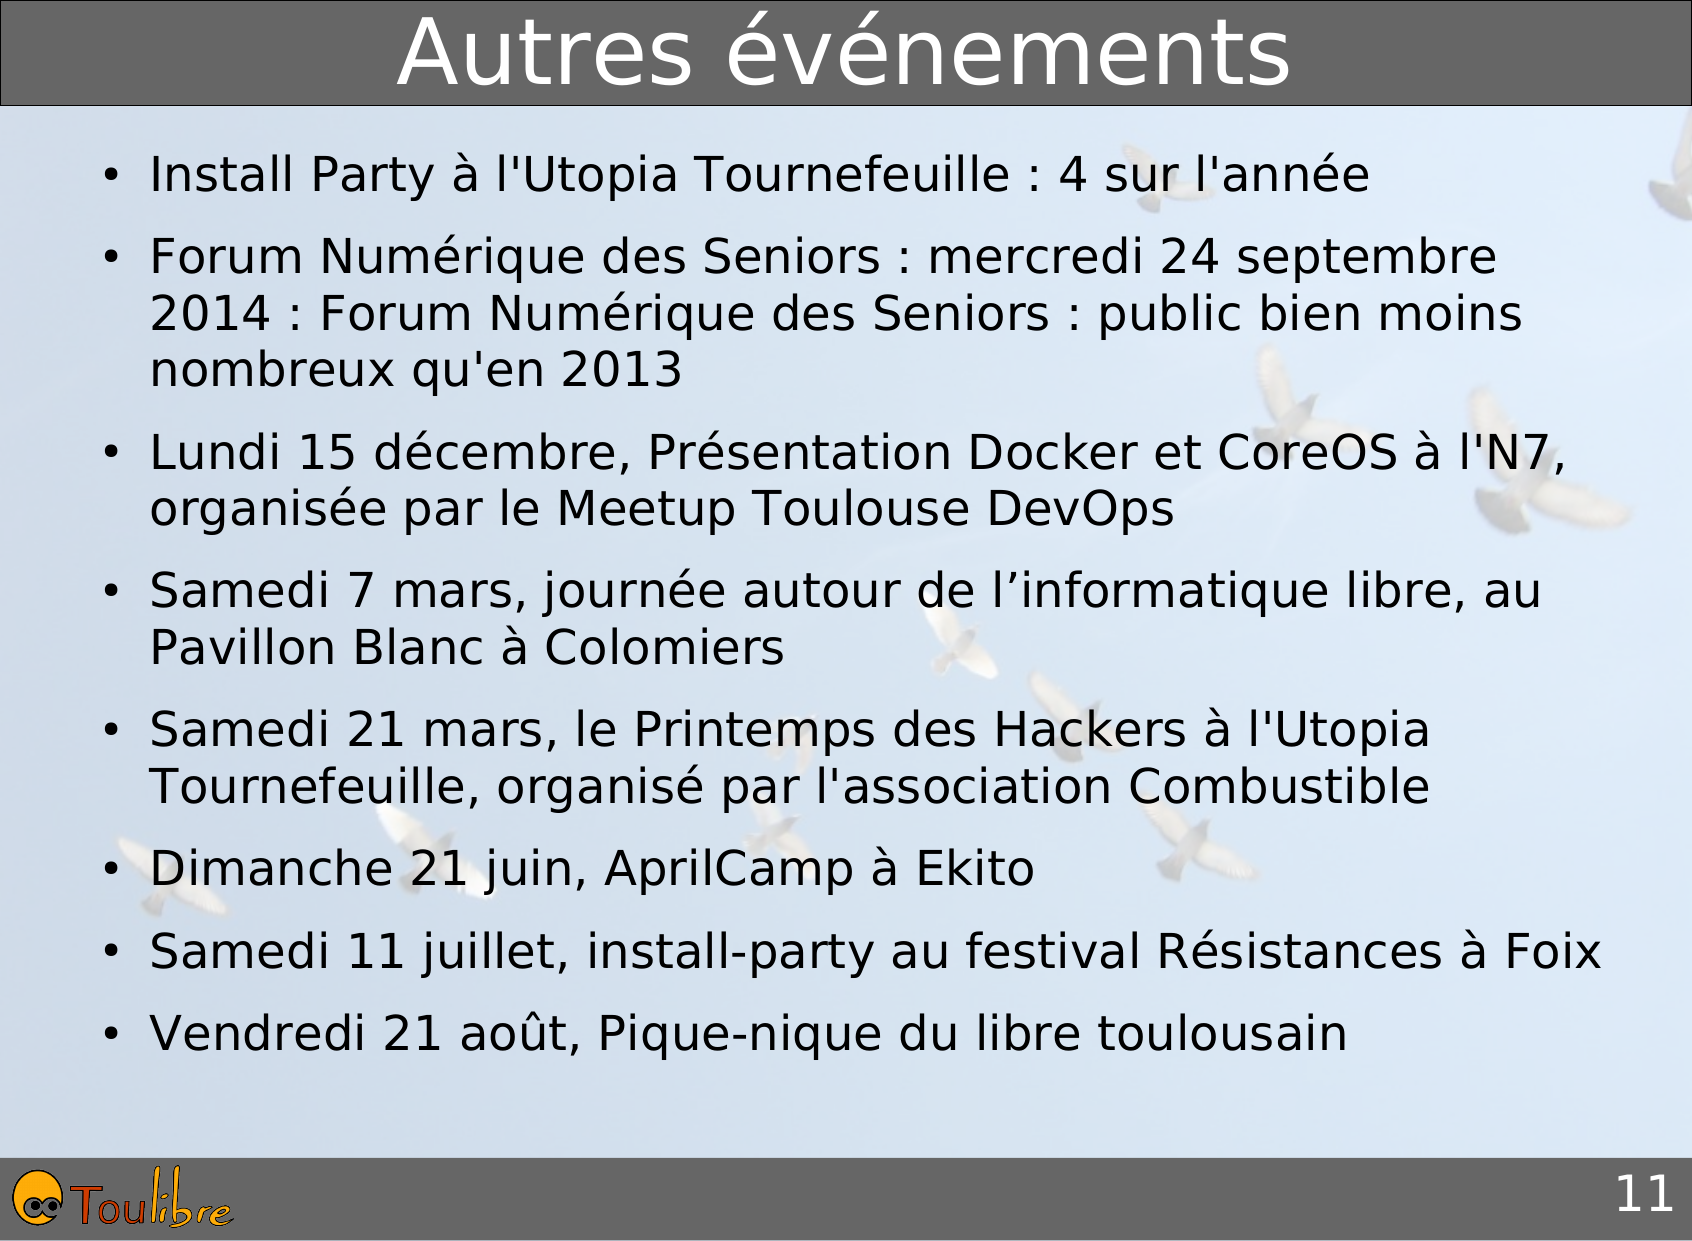

# Autres événements
Install Party à l'Utopia Tournefeuille : 4 sur l'année
Forum Numérique des Seniors : mercredi 24 septembre 2014 : Forum Numérique des Seniors : public bien moins nombreux qu'en 2013
Lundi 15 décembre, Présentation Docker et CoreOS à l'N7, organisée par le Meetup Toulouse DevOps
Samedi 7 mars, journée autour de l’informatique libre, au Pavillon Blanc à Colomiers
Samedi 21 mars, le Printemps des Hackers à l'Utopia Tournefeuille, organisé par l'association Combustible
Dimanche 21 juin, AprilCamp à Ekito
Samedi 11 juillet, install-party au festival Résistances à Foix
Vendredi 21 août, Pique-nique du libre toulousain